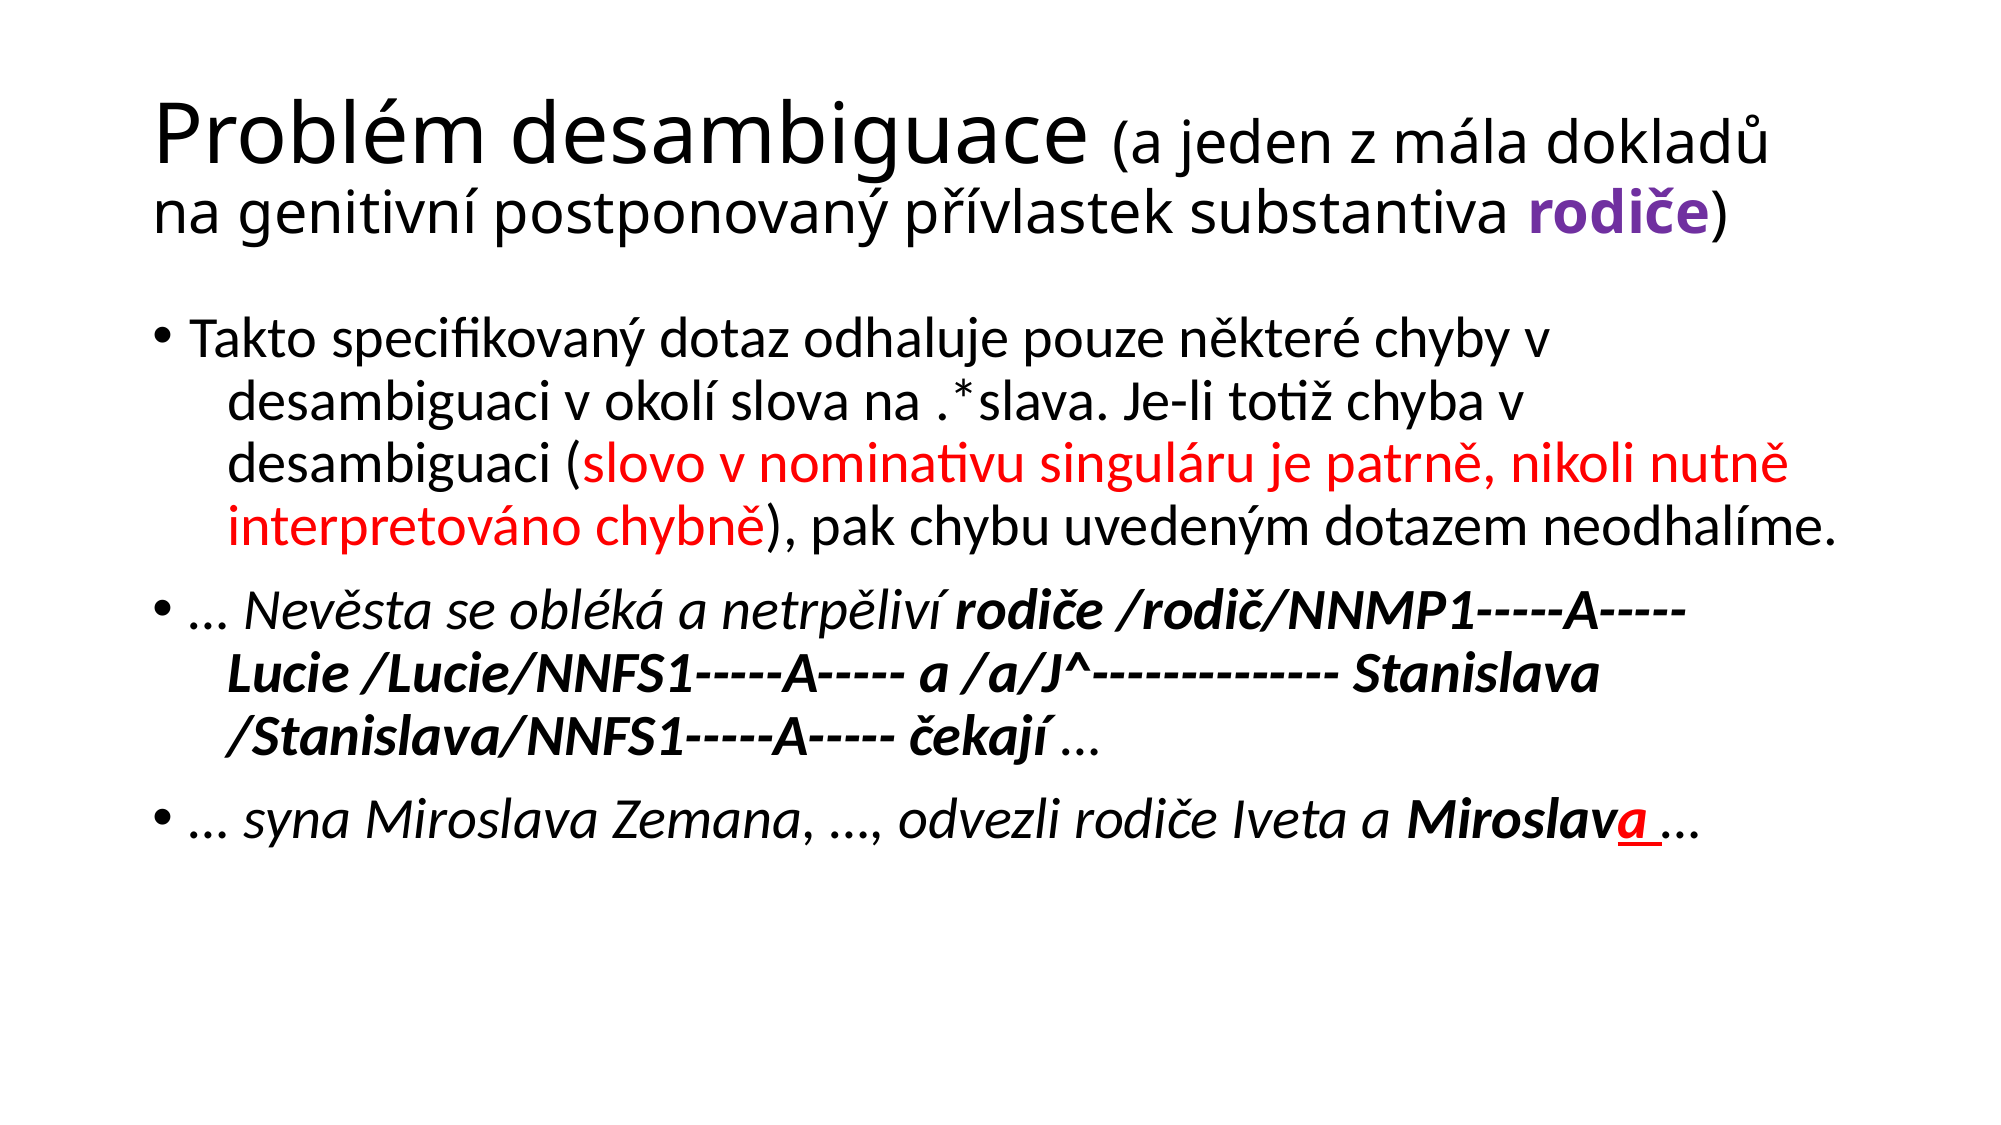

# Problém desambiguace (a jeden z mála dokladů na genitivní postponovaný přívlastek substantiva rodiče)
Takto specifikovaný dotaz odhaluje pouze některé chyby v desambiguaci v okolí slova na .*slava. Je-li totiž chyba v desambiguaci (slovo v nominativu singuláru je patrně, nikoli nutně interpretováno chybně), pak chybu uvedeným dotazem neodhalíme.
… Nevěsta se obléká a netrpěliví rodiče /rodič/NNMP1-----A----- Lucie /Lucie/NNFS1-----A----- a /a/J^-------------- Stanislava /Stanislava/NNFS1-----A----- čekají …
… syna Miroslava Zemana, …, odvezli rodiče Iveta a Miroslava …